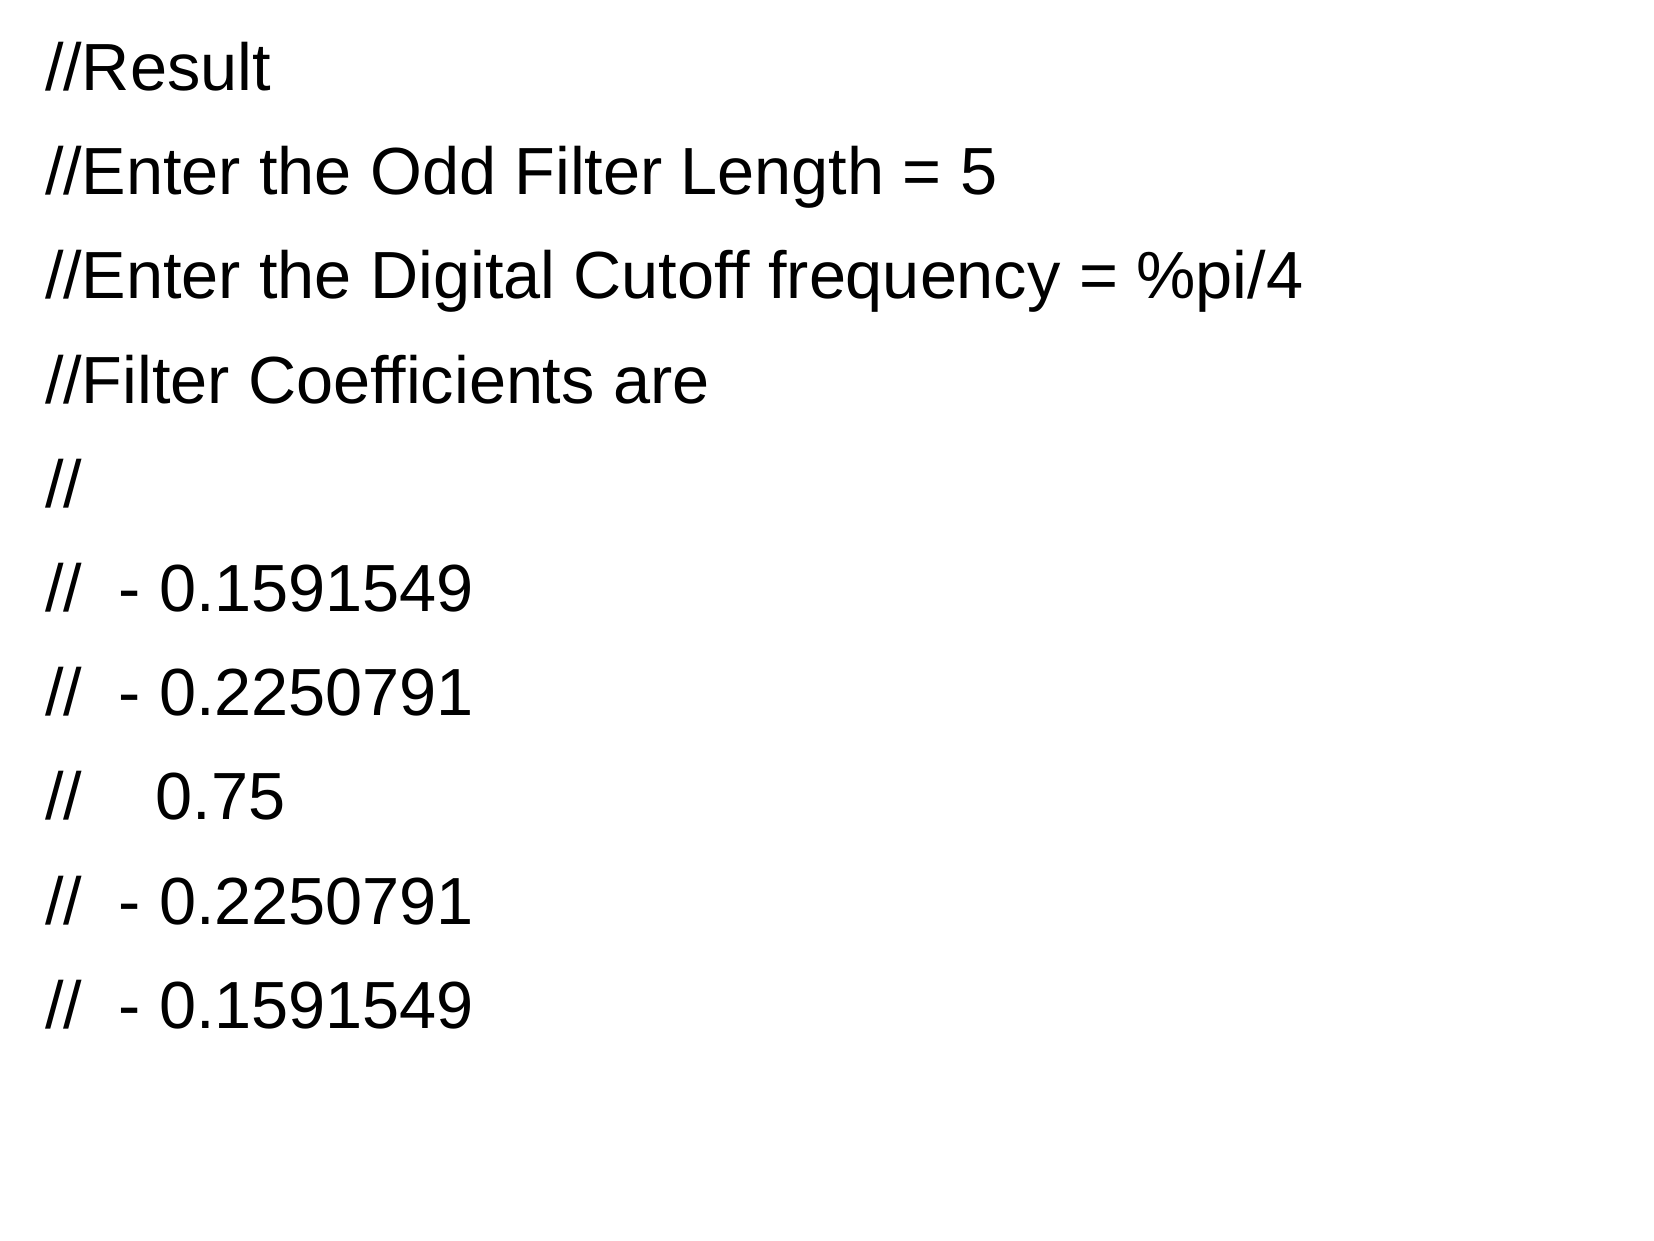

# //Result
//Enter the Odd Filter Length = 5
//Enter the Digital Cutoff frequency = %pi/4
//Filter Coefficients are
//
// - 0.1591549
// - 0.2250791
// 0.75
// - 0.2250791
// - 0.1591549